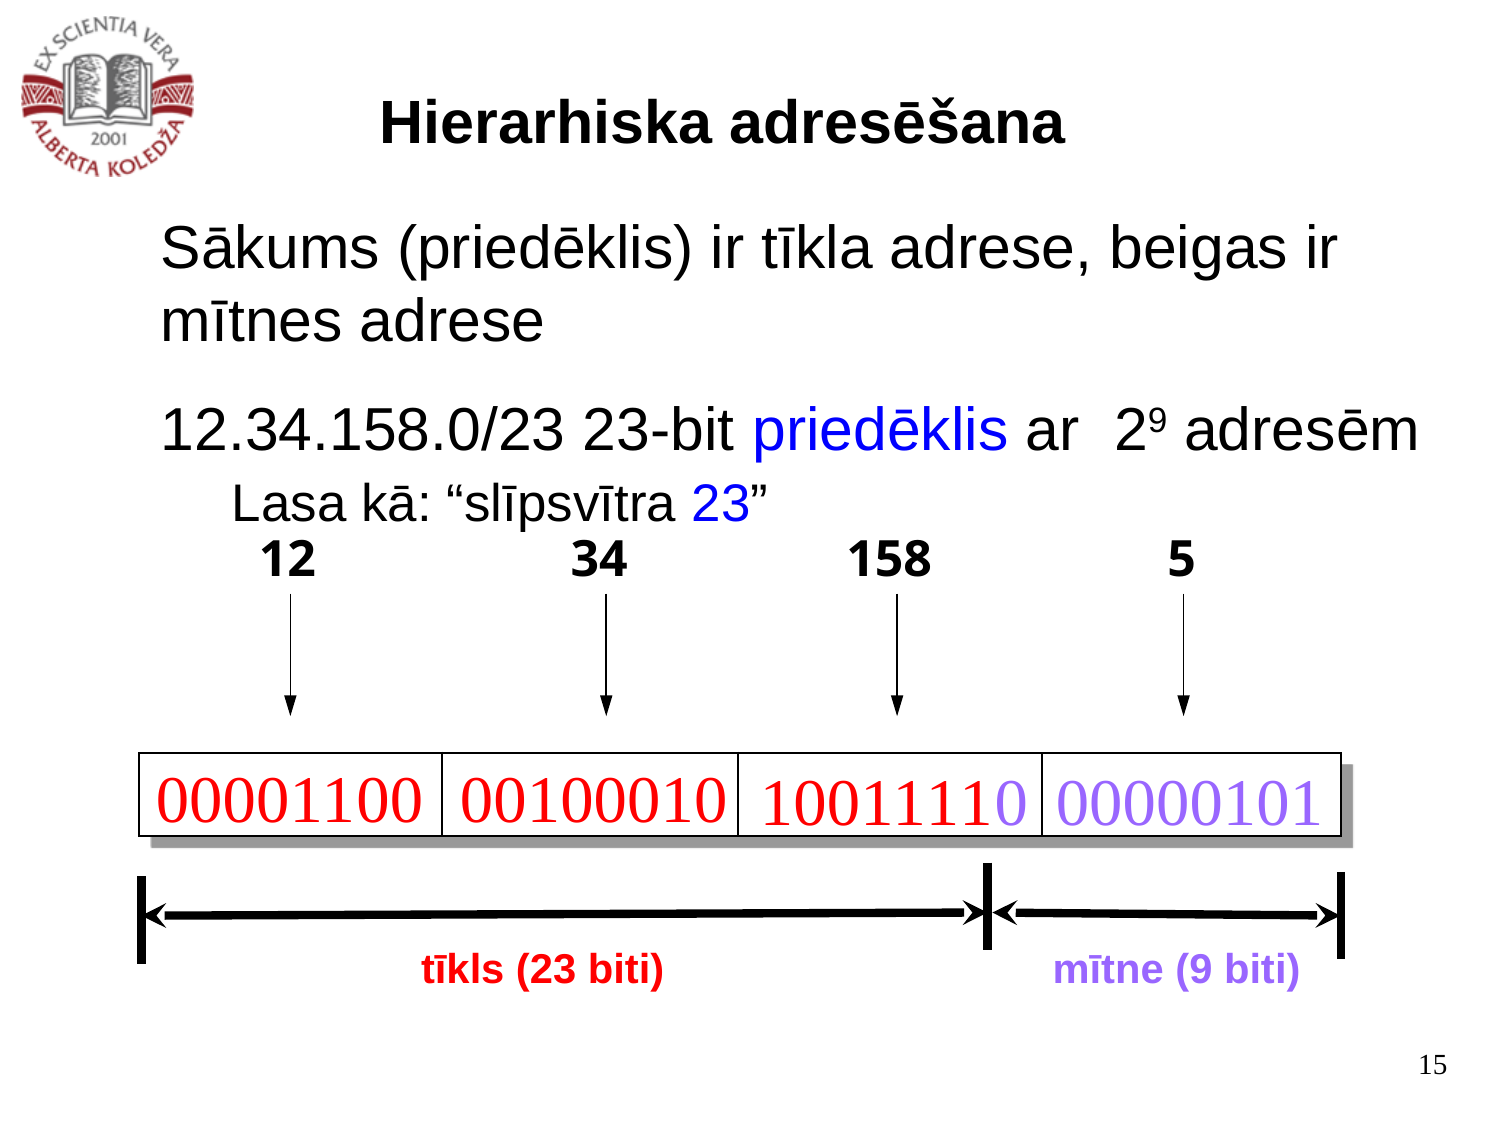

# Hierarhiska adresēšana
Sākums (priedēklis) ir tīkla adrese, beigas ir mītnes adrese
12.34.158.0/23 23-bit priedēklis ar 29 adresēm
Lasa kā: “slīpsvītra 23”
12
34
158
5
00001100
00100010
10011110
00000101
tīkls (23 biti)
mītne (9 biti)